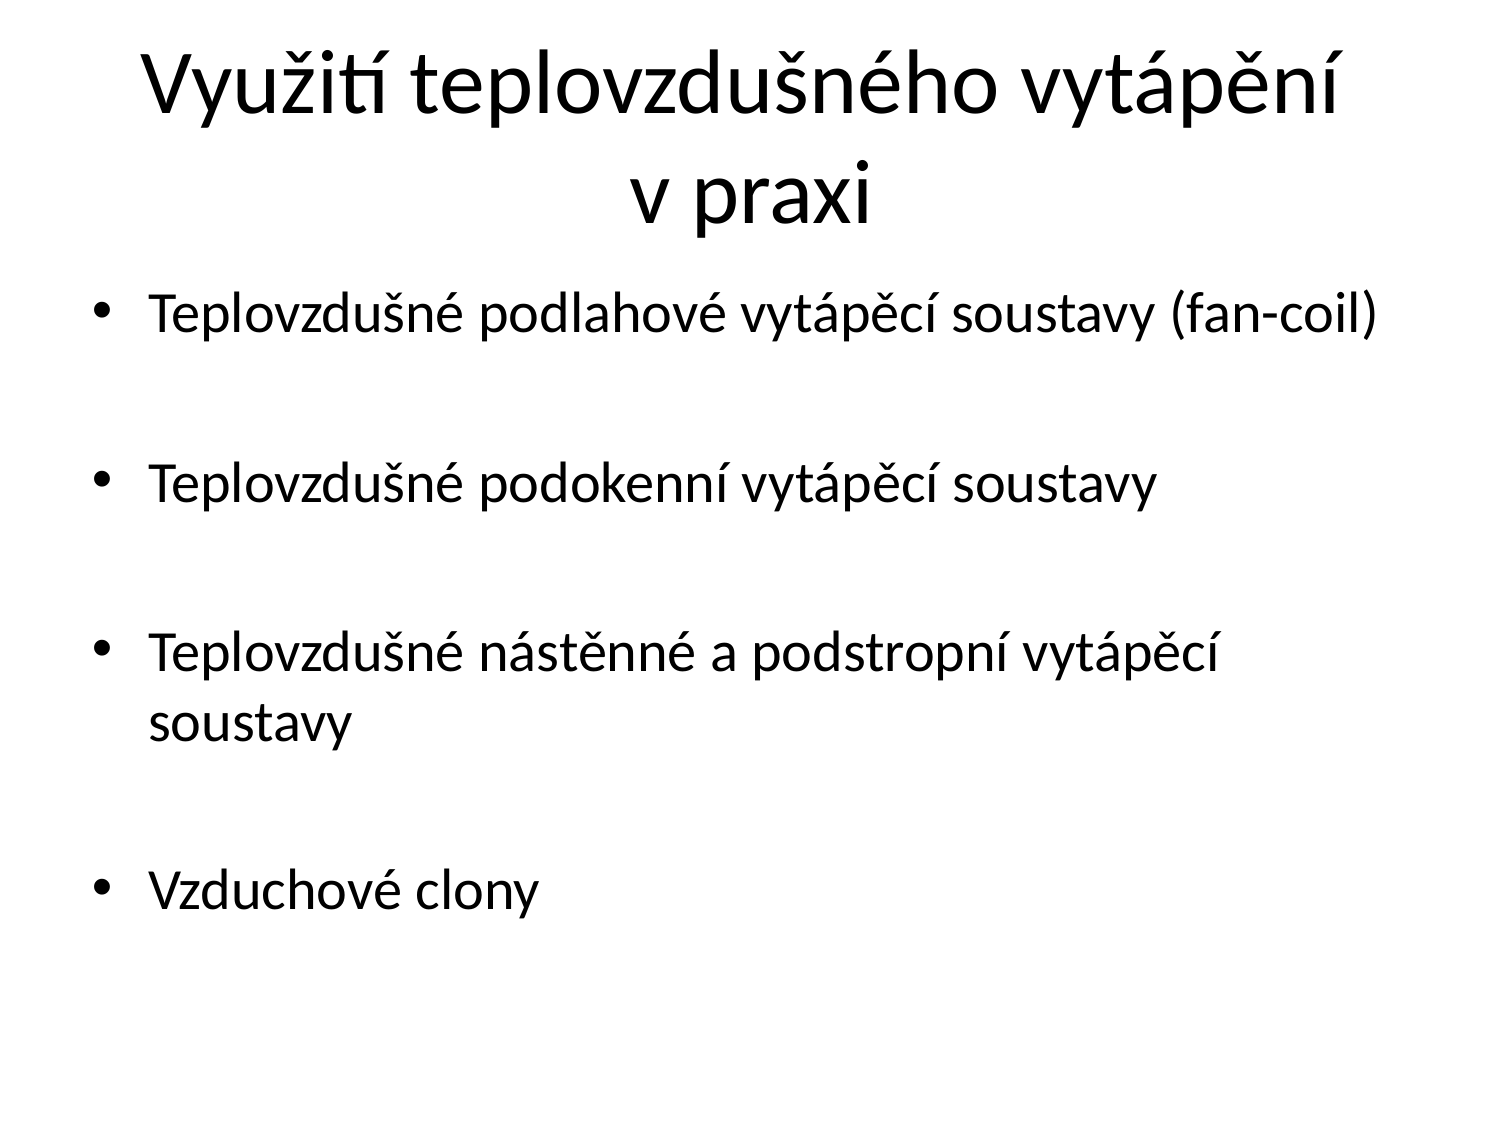

# Využití teplovzdušného vytápění v praxi
Teplovzdušné podlahové vytápěcí soustavy (fan-coil)
Teplovzdušné podokenní vytápěcí soustavy
Teplovzdušné nástěnné a podstropní vytápěcí soustavy
Vzduchové clony